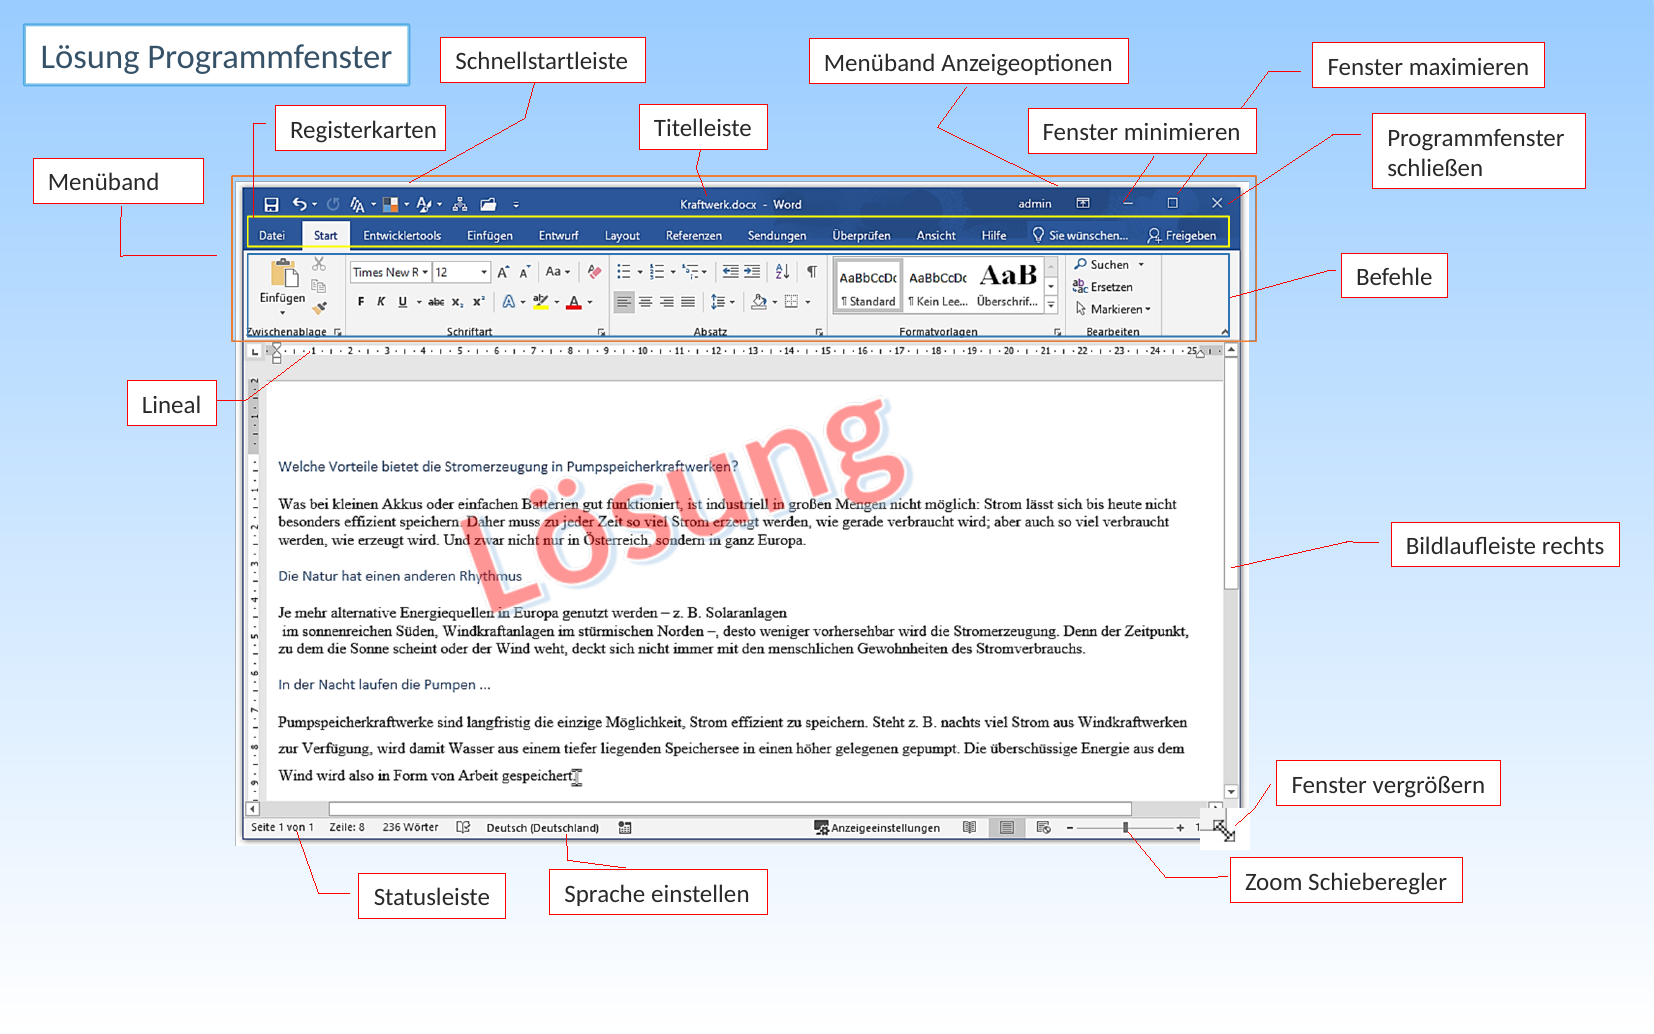

Lösung Programmfenster
Fenster maximieren
Titelleiste
Registerkarten
Fenster minimieren
Programmfenster
schließen
Befehle
Lineal
Bildlaufleiste rechts
Zoom Schieberegler
Sprache einstellen
Statusleiste
Schnellstartleiste
Menüband Anzeigeoptionen
Menüband
Fenster vergrößern